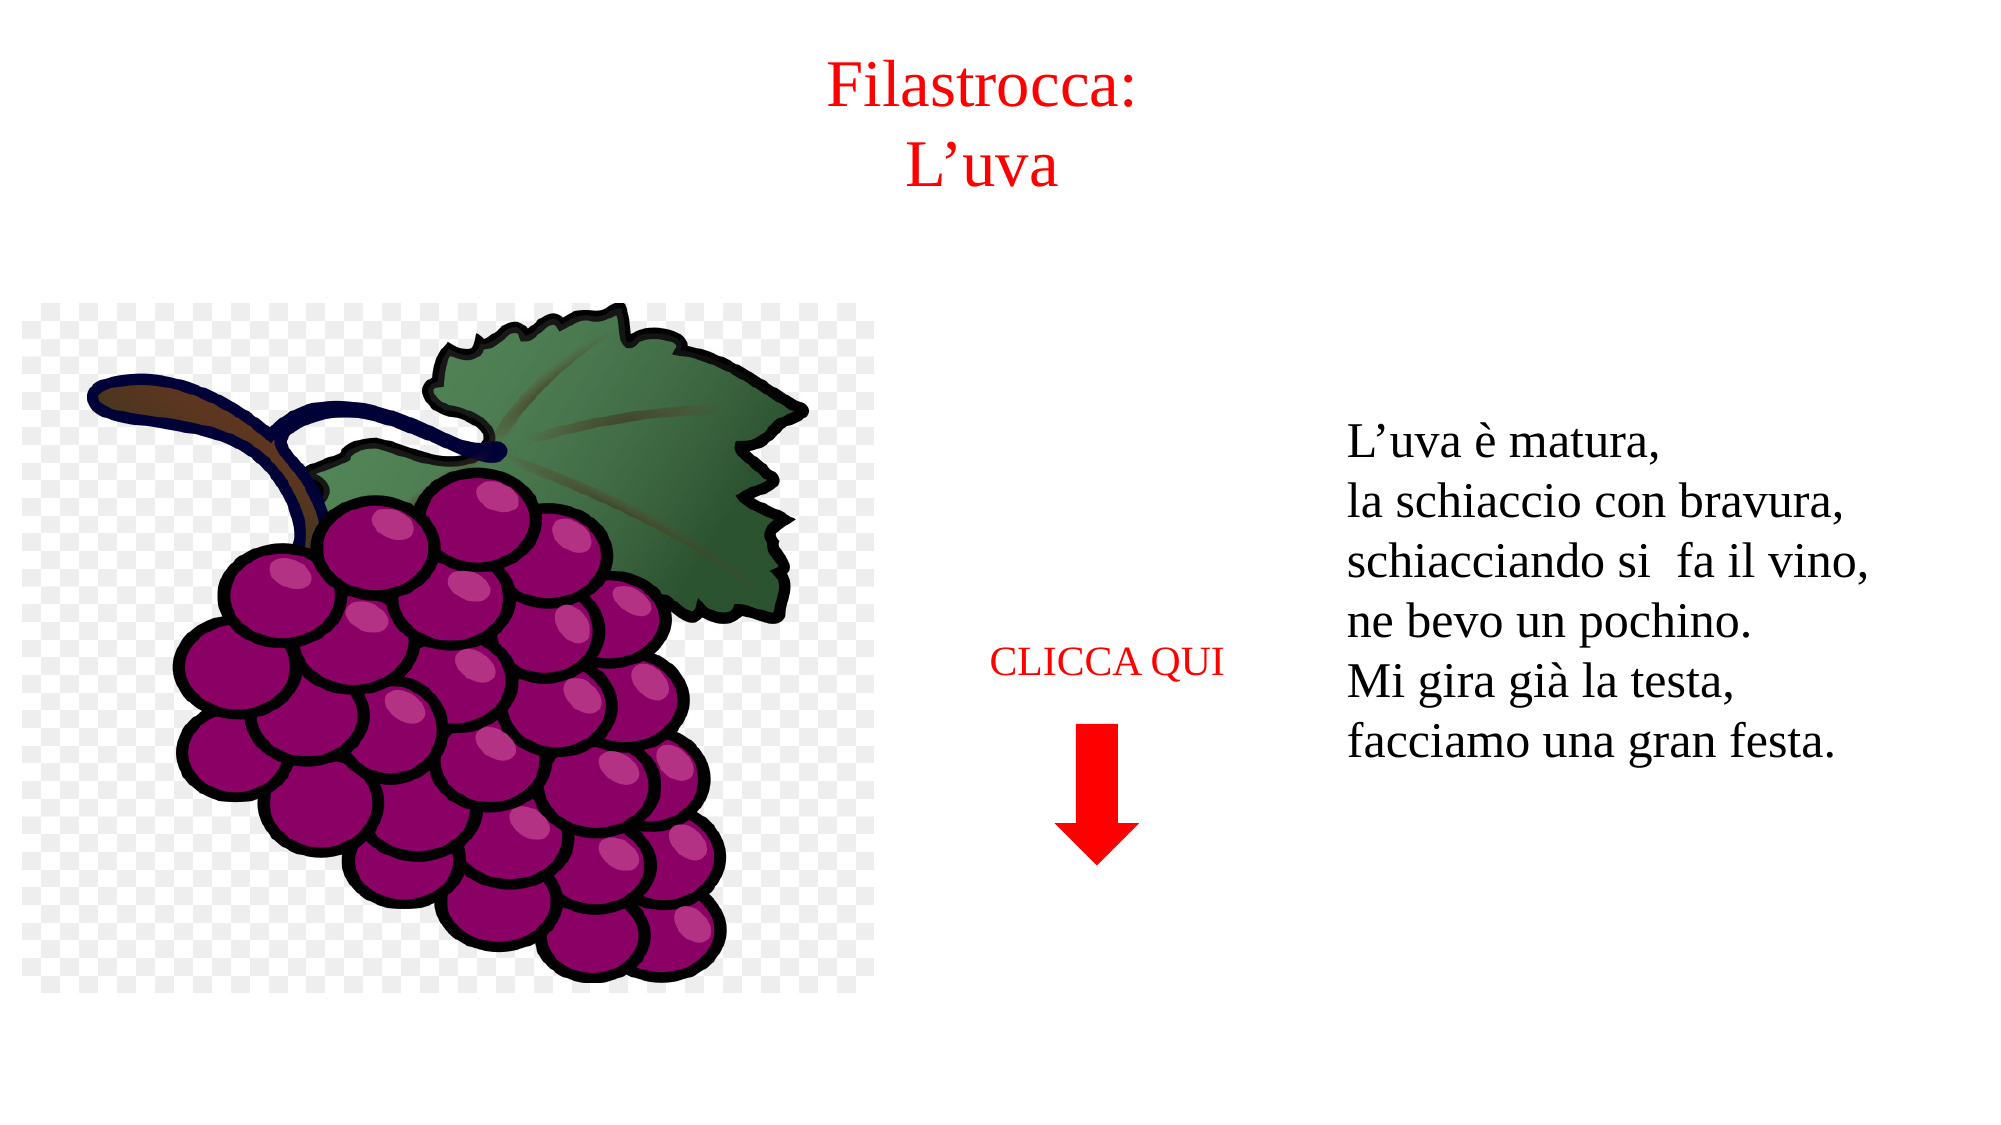

Filastrocca:
L’uva
L’uva è matura,
la schiaccio con bravura,
schiacciando si fa il vino,
ne bevo un pochino.
Mi gira già la testa,
facciamo una gran festa.
CLICCA QUI